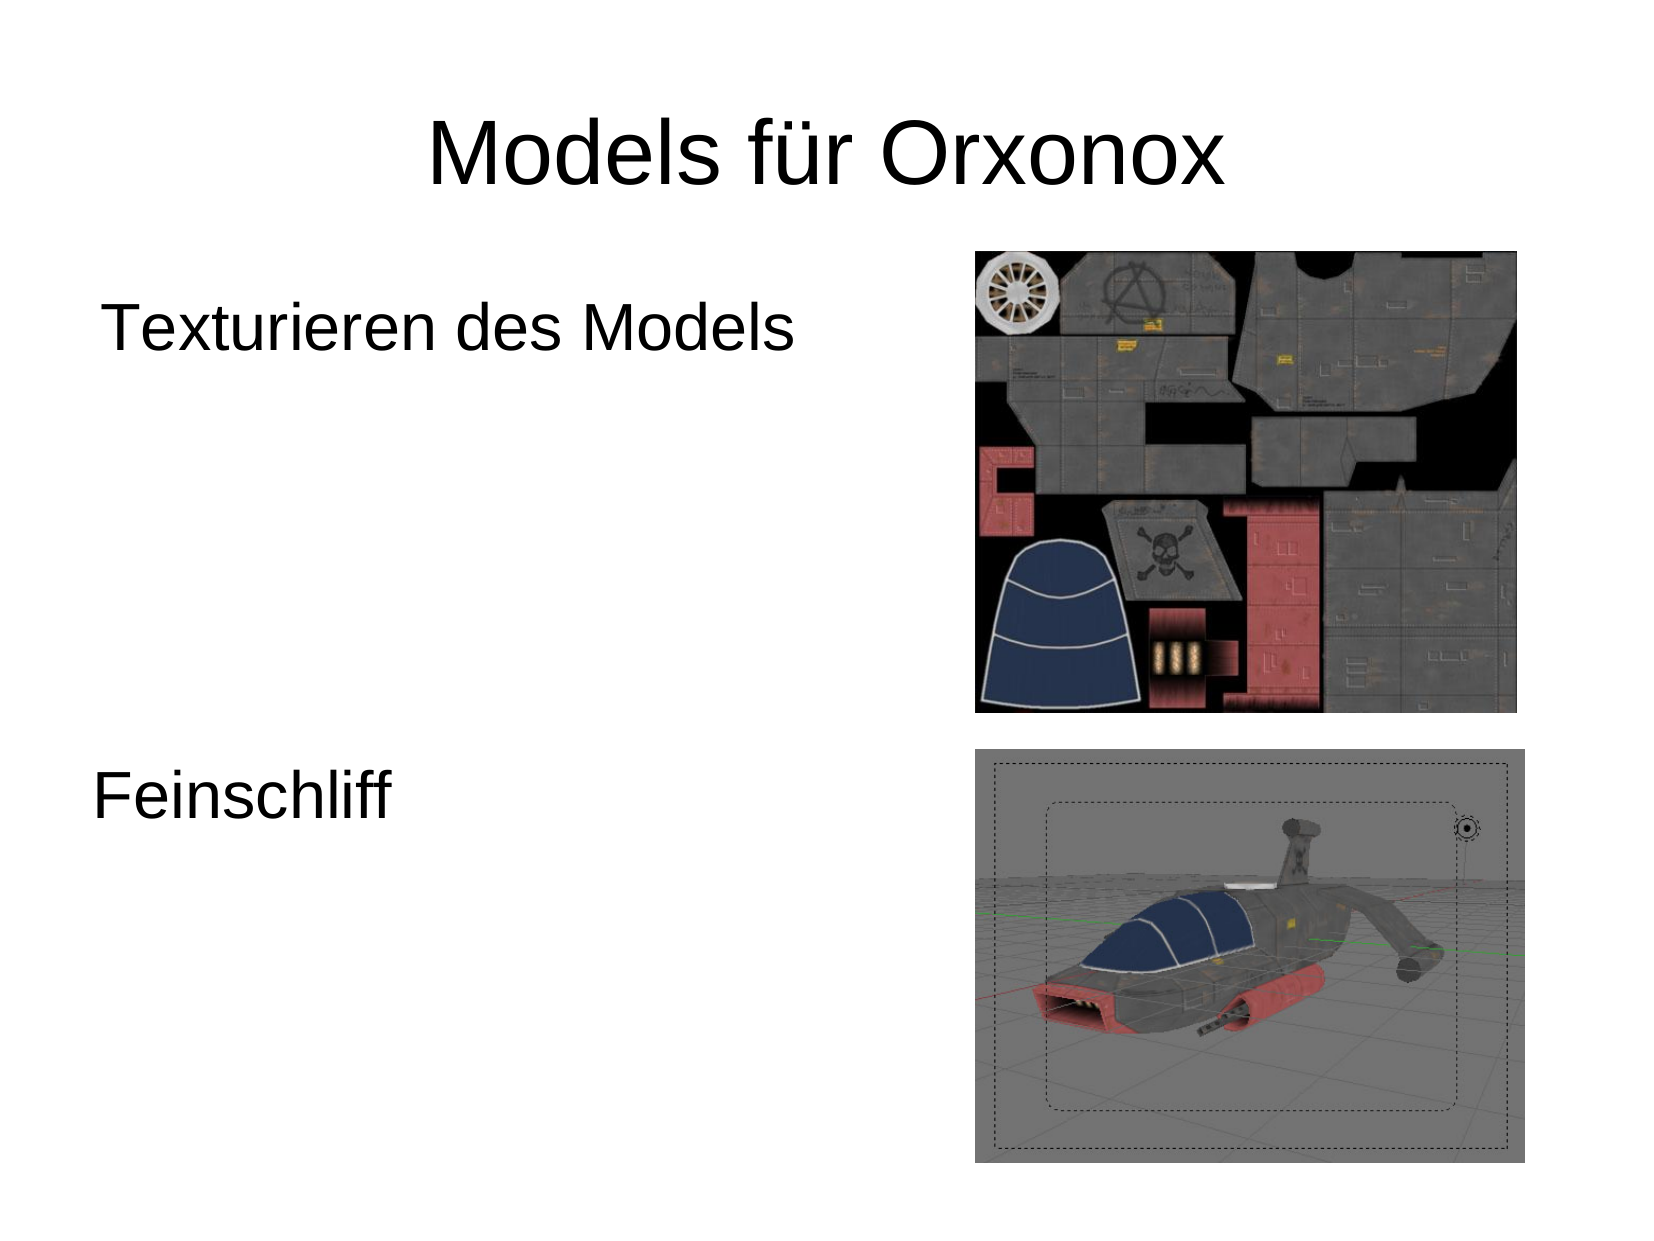

# Models für Orxonox
Texturieren des Models
Feinschliff